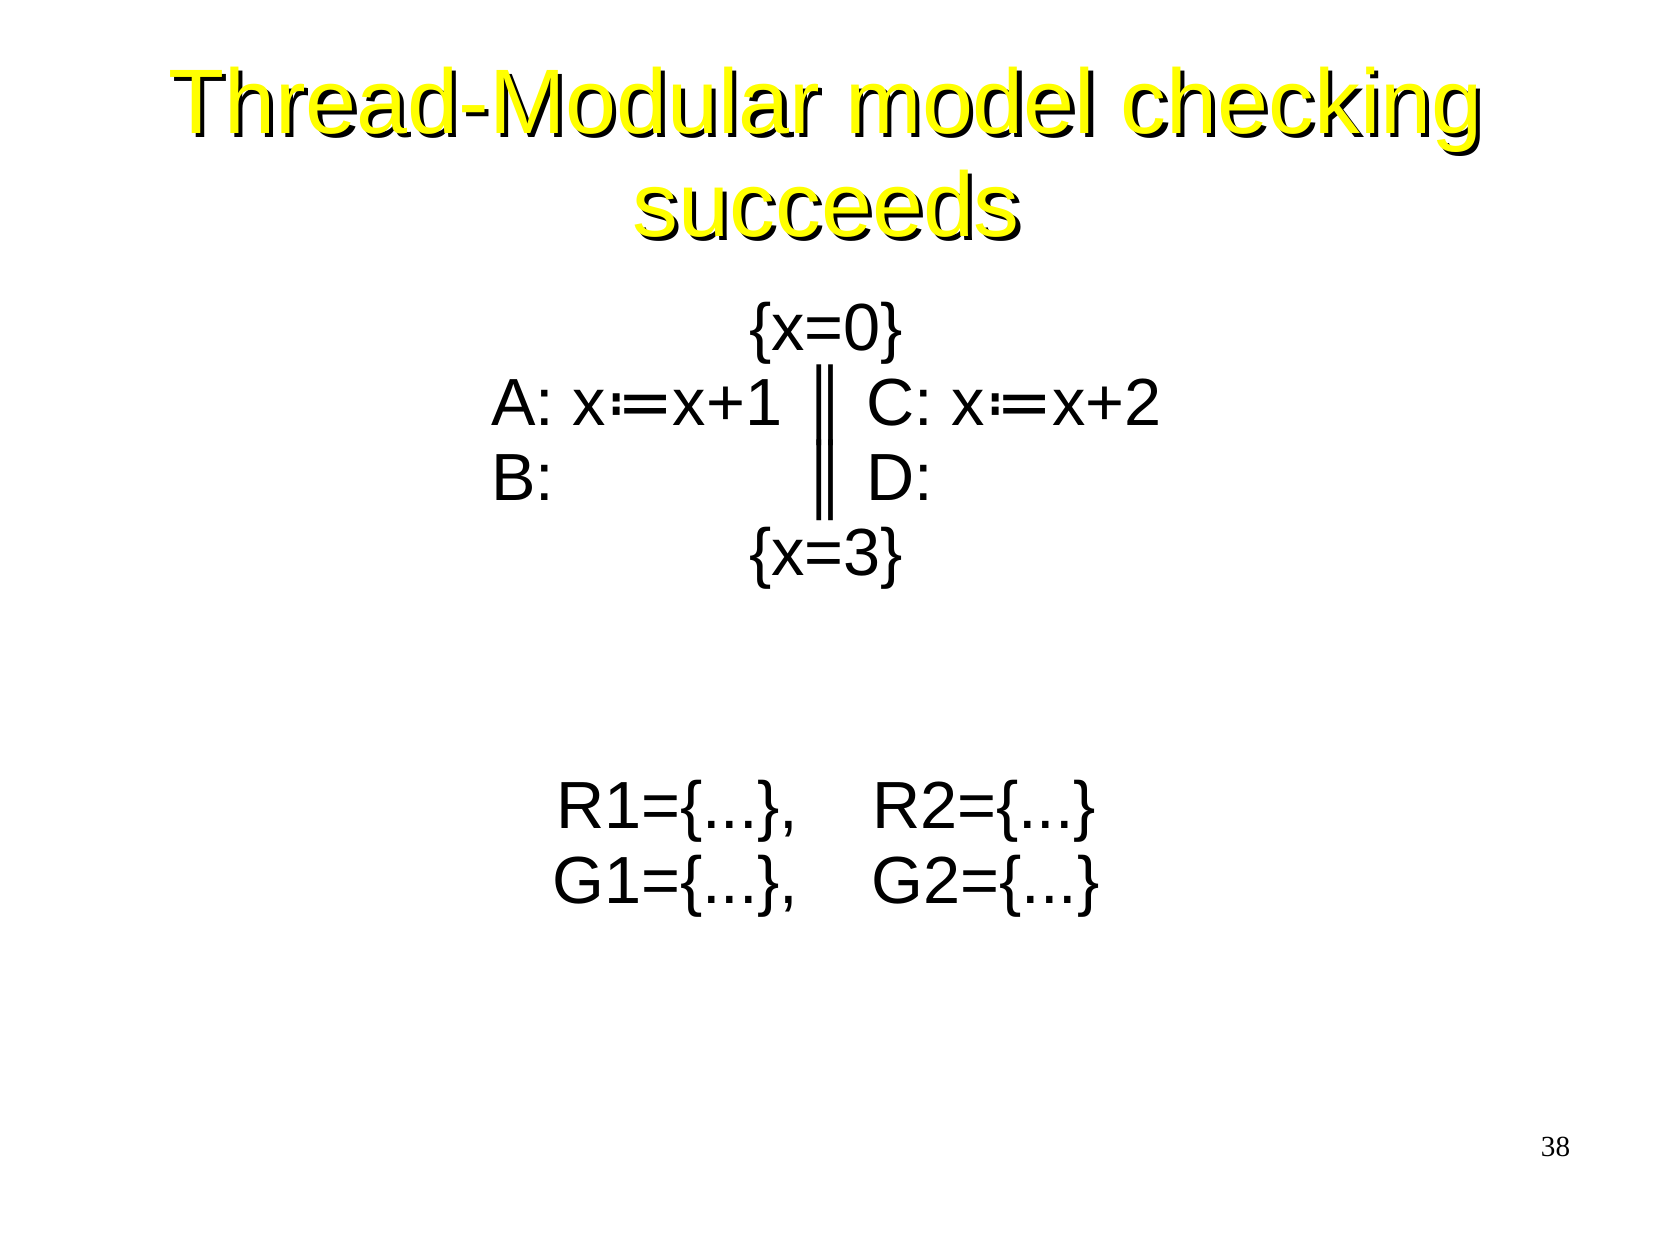

# Thread-Modular model checking succeeds
{x=0}
A: x≔x+1 ║ C: x≔x+2
B: ║ D:
{x=3}
R1={...}, R2={...}
G1={...}, G2={...}
38